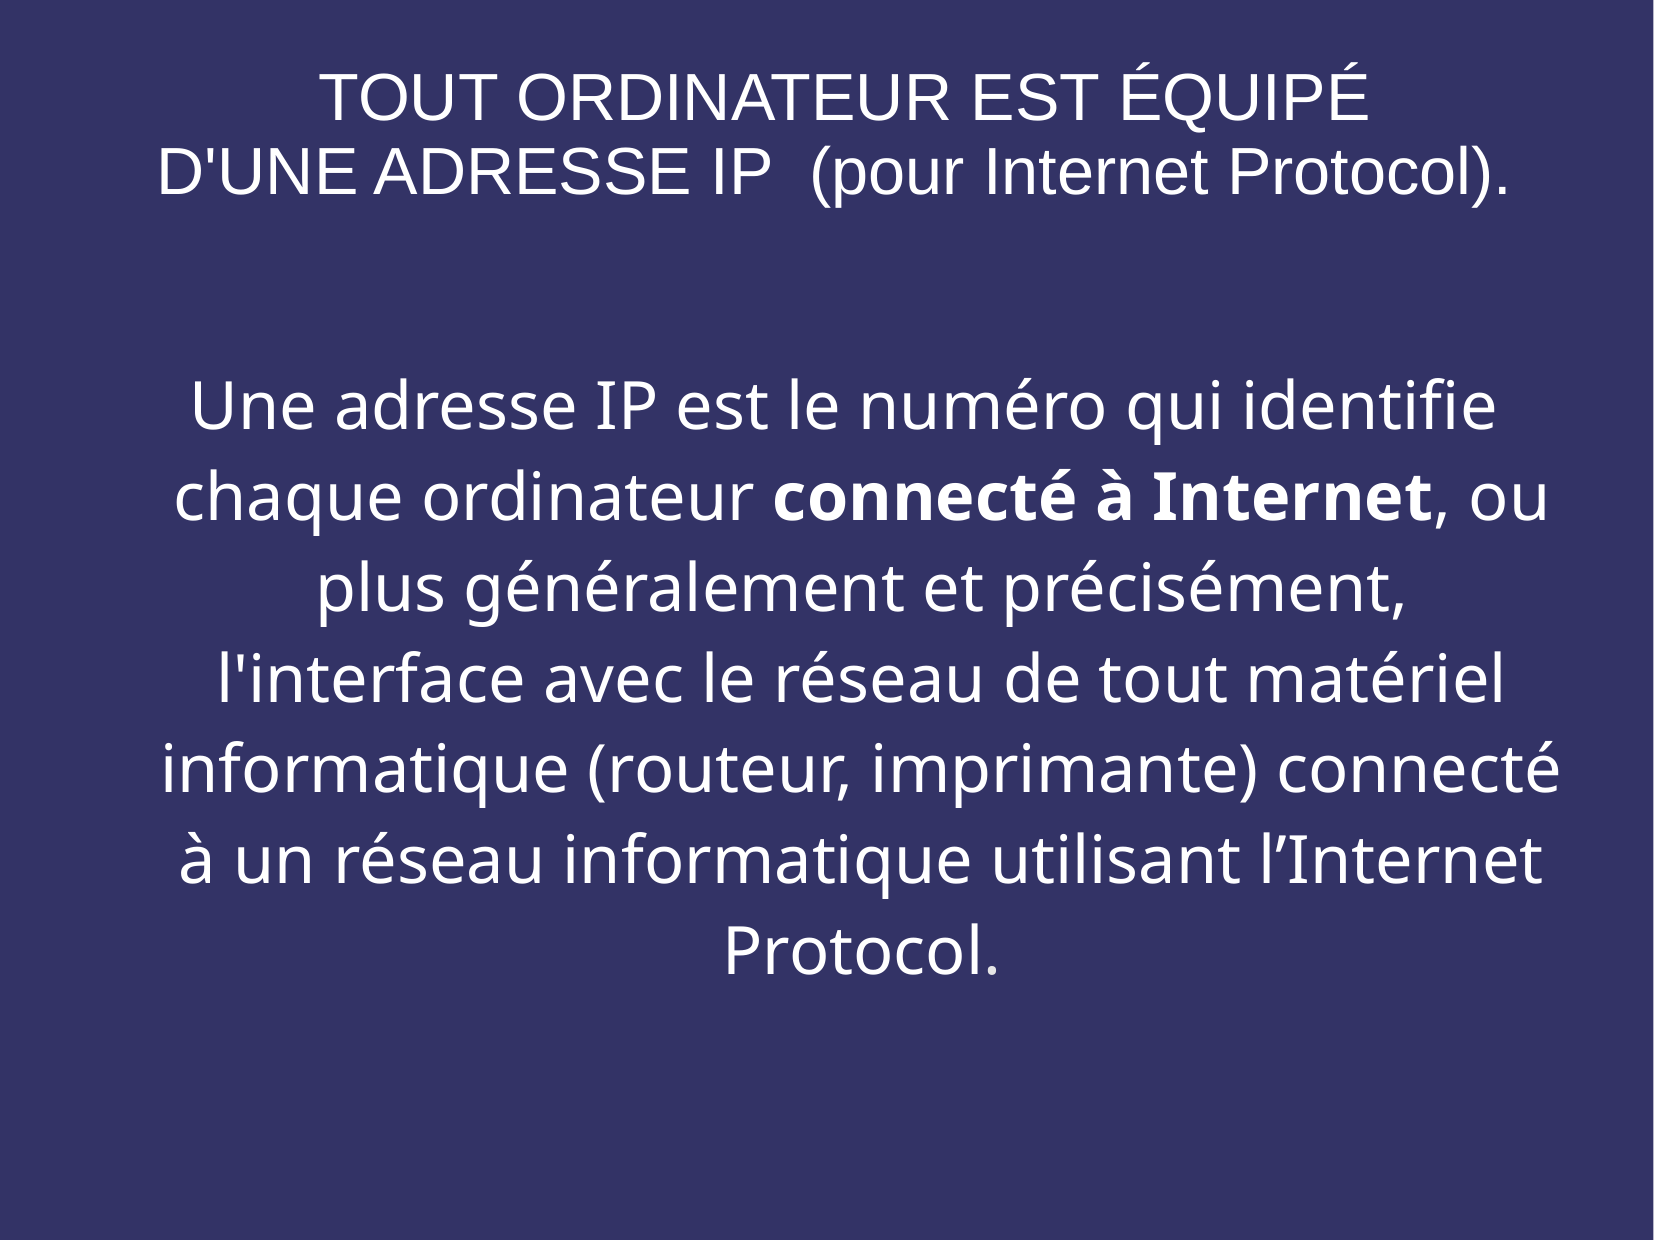

# TOUT ORDINATEUR EST ÉQUIPÉ
D'UNE ADRESSE IP (pour Internet Protocol).
Une adresse IP est le numéro qui identifie chaque ordinateur connecté à Internet, ou plus généralement et précisément, l'interface avec le réseau de tout matériel informatique (routeur, imprimante) connecté à un réseau informatique utilisant l’Internet Protocol.